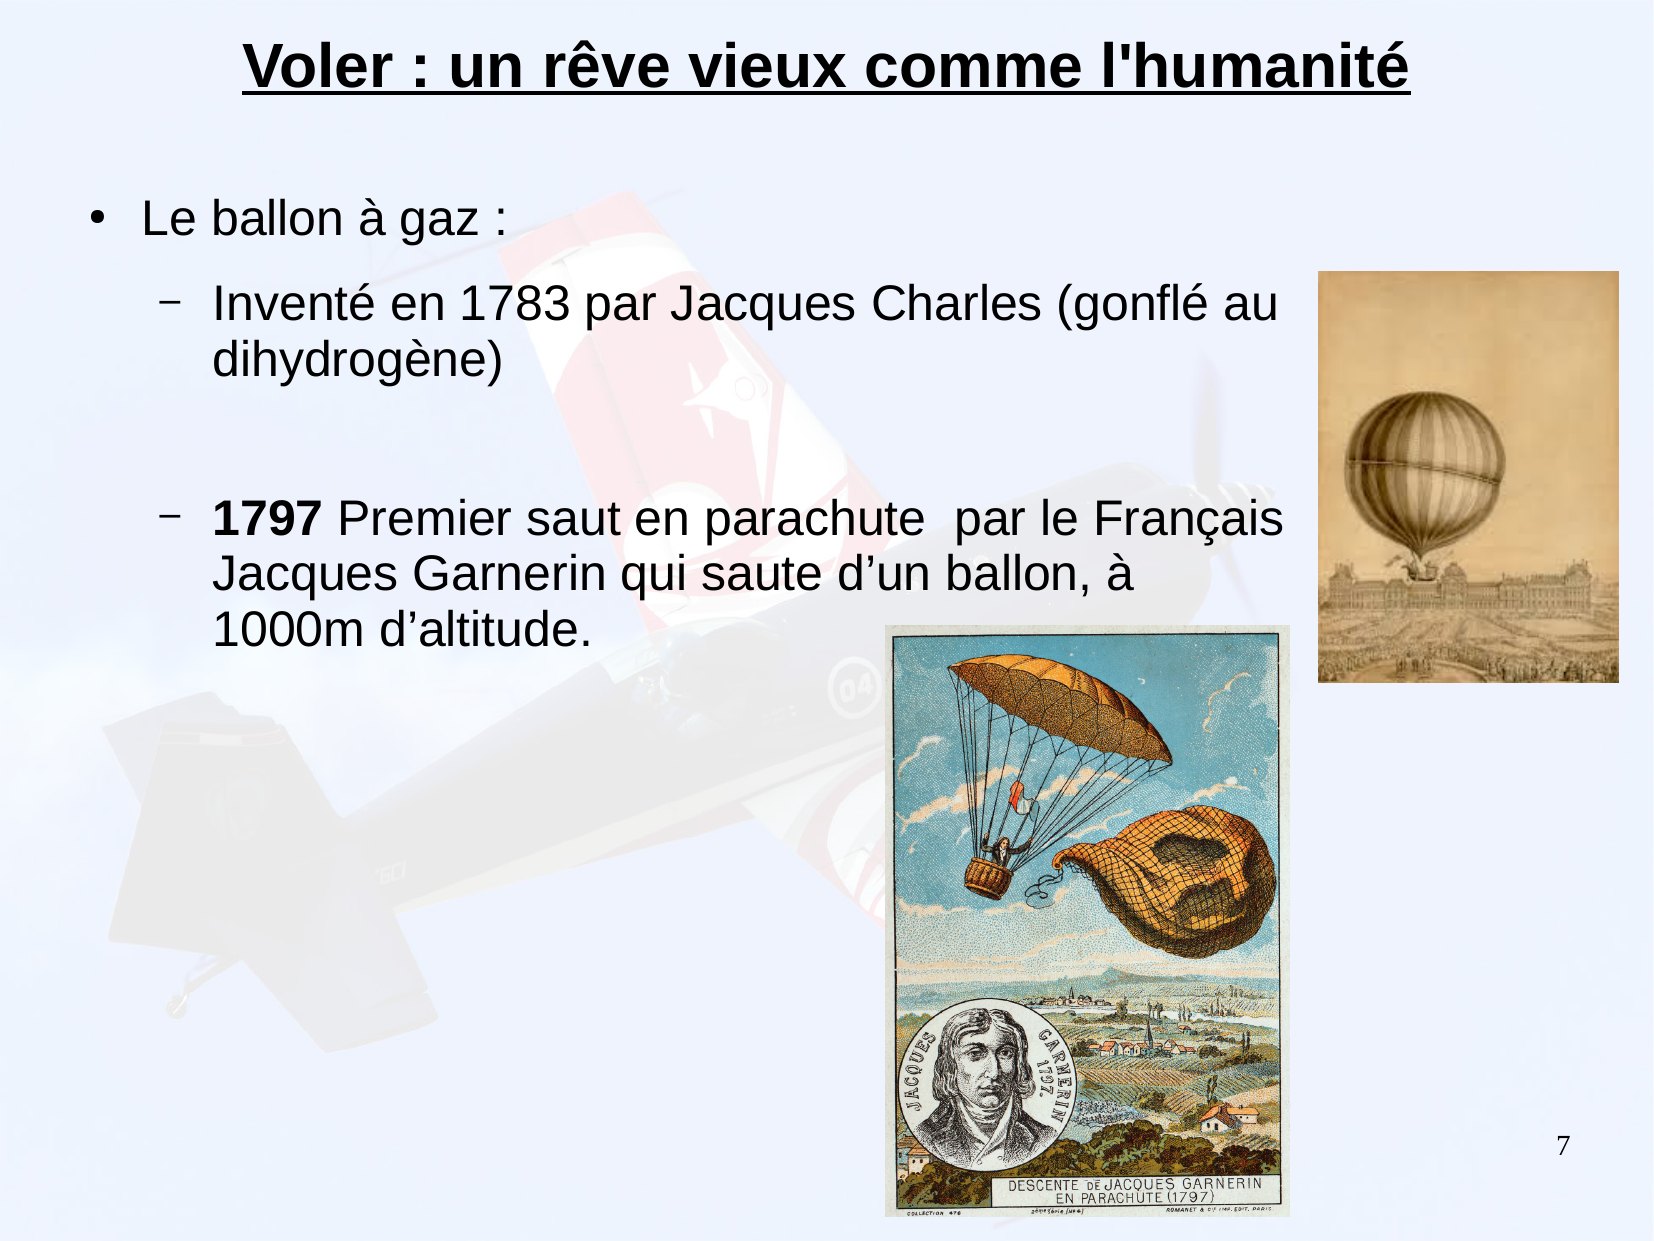

# Voler : un rêve vieux comme l'humanité
Le ballon à gaz :
Inventé en 1783 par Jacques Charles (gonflé au dihydrogène)
1797 Premier saut en parachute par le Français Jacques Garnerin qui saute d’un ballon, à 1000m d’altitude.
7